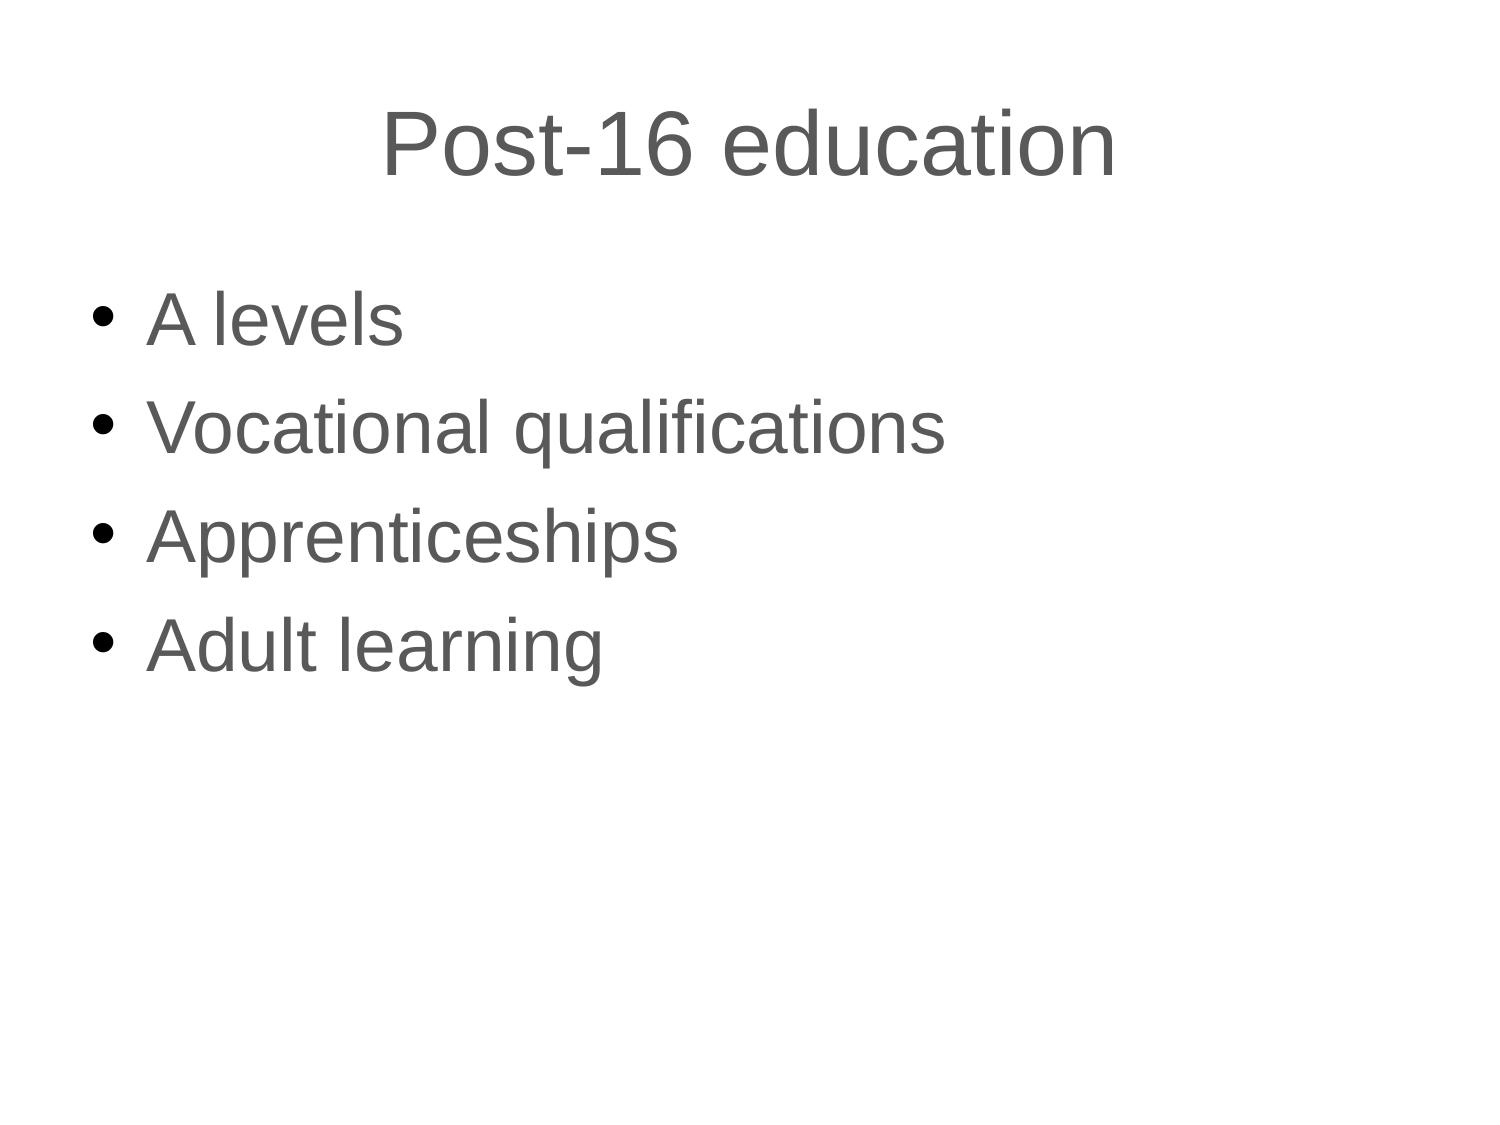

# Post-16 education
A levels
Vocational qualifications
Apprenticeships
Adult learning